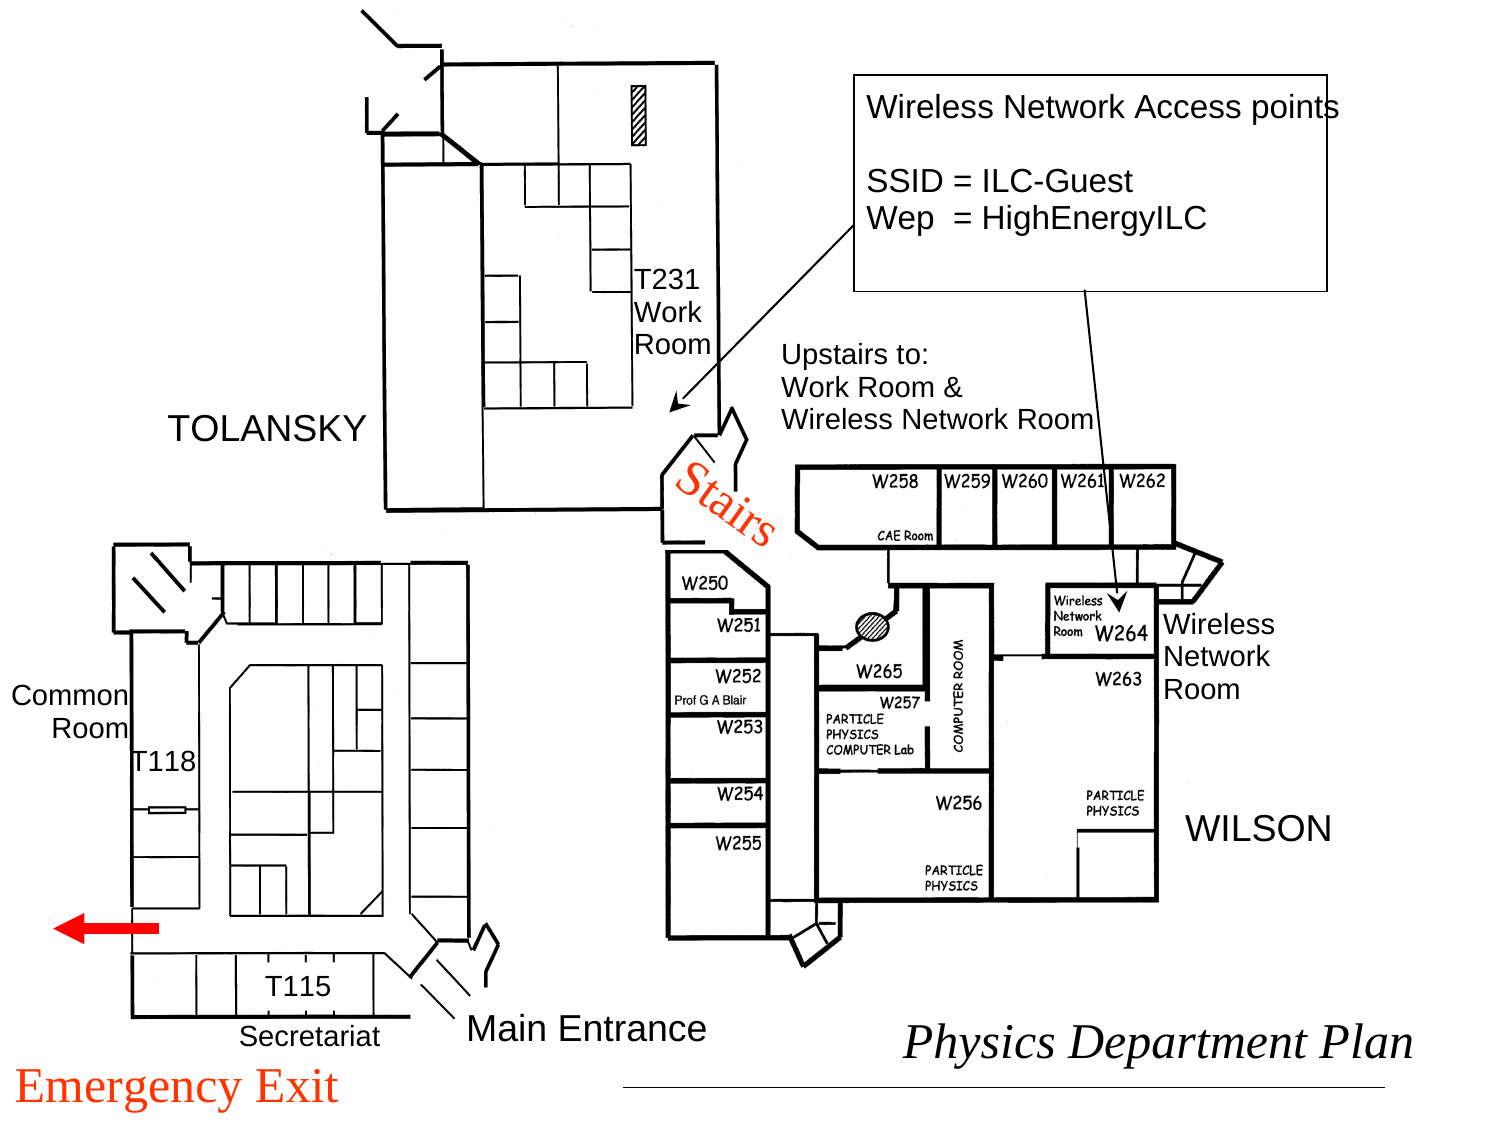

Wireless Network Access points
SSID = ILC-Guest
Wep = HighEnergyILC
T231
Work
Room
Upstairs to:
Work Room &
Wireless Network Room
TOLANSKY
Stairs
Wireless
Network
Room
Common
Room
T118
WILSON
T115
Main Entrance
Physics Department Plan
Secretariat
Emergency Exit